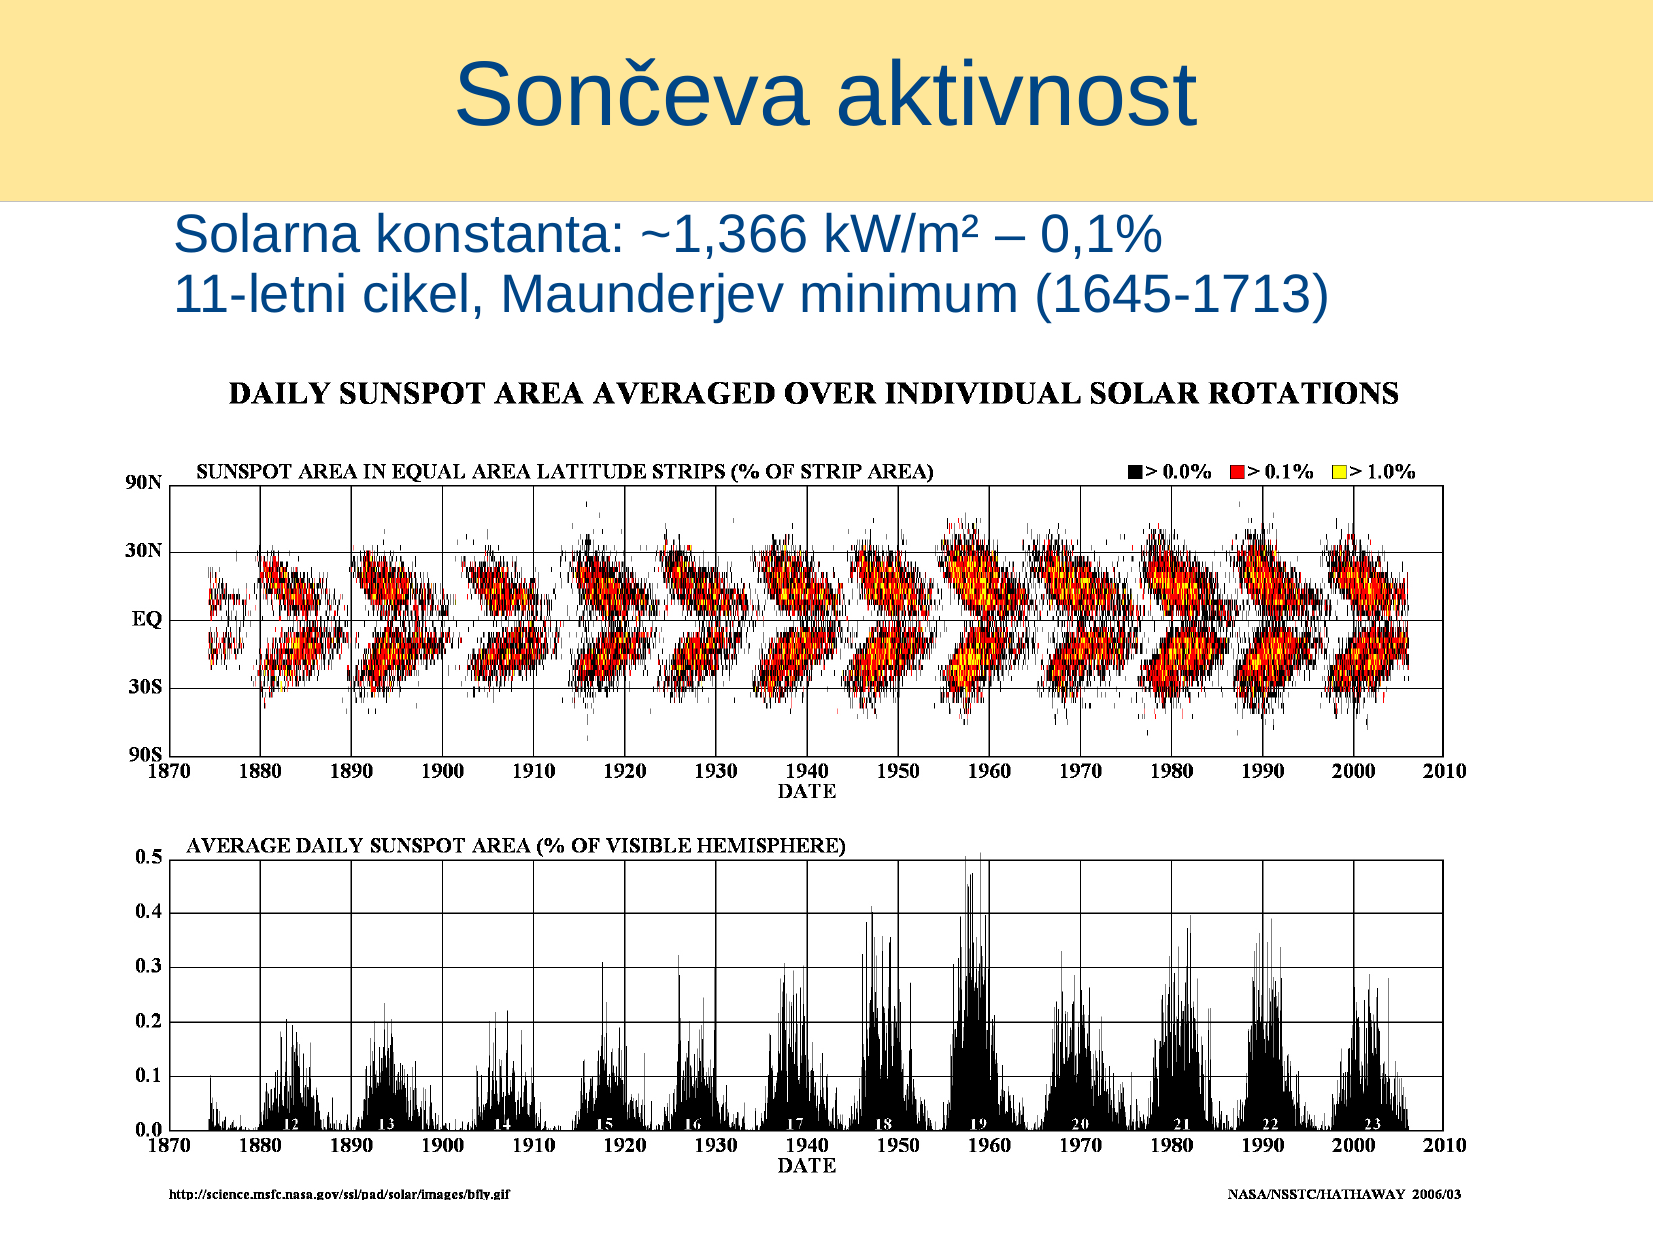

# Sončeva aktivnost
Solarna konstanta: ~1,366 kW/m² – 0,1%
11-letni cikel, Maunderjev minimum (1645-1713)
SOHO